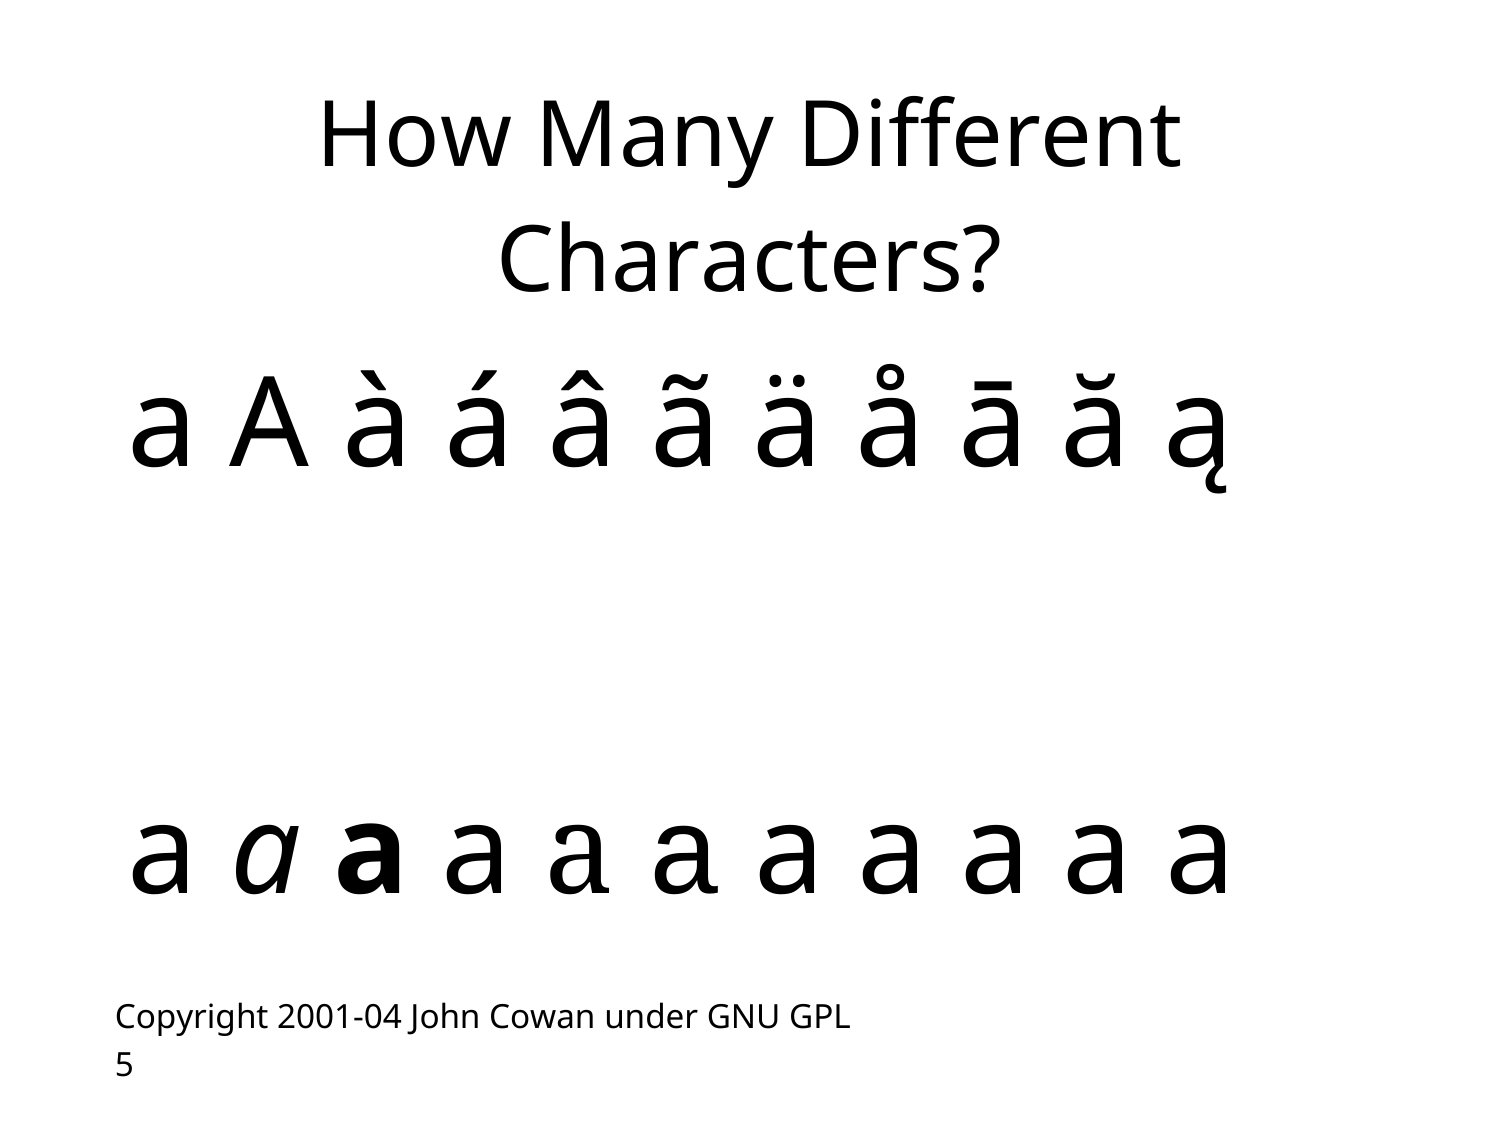

# How Many Different Characters?
a A à á â ã ä å ā ă ą
a a a a a a a a a a a